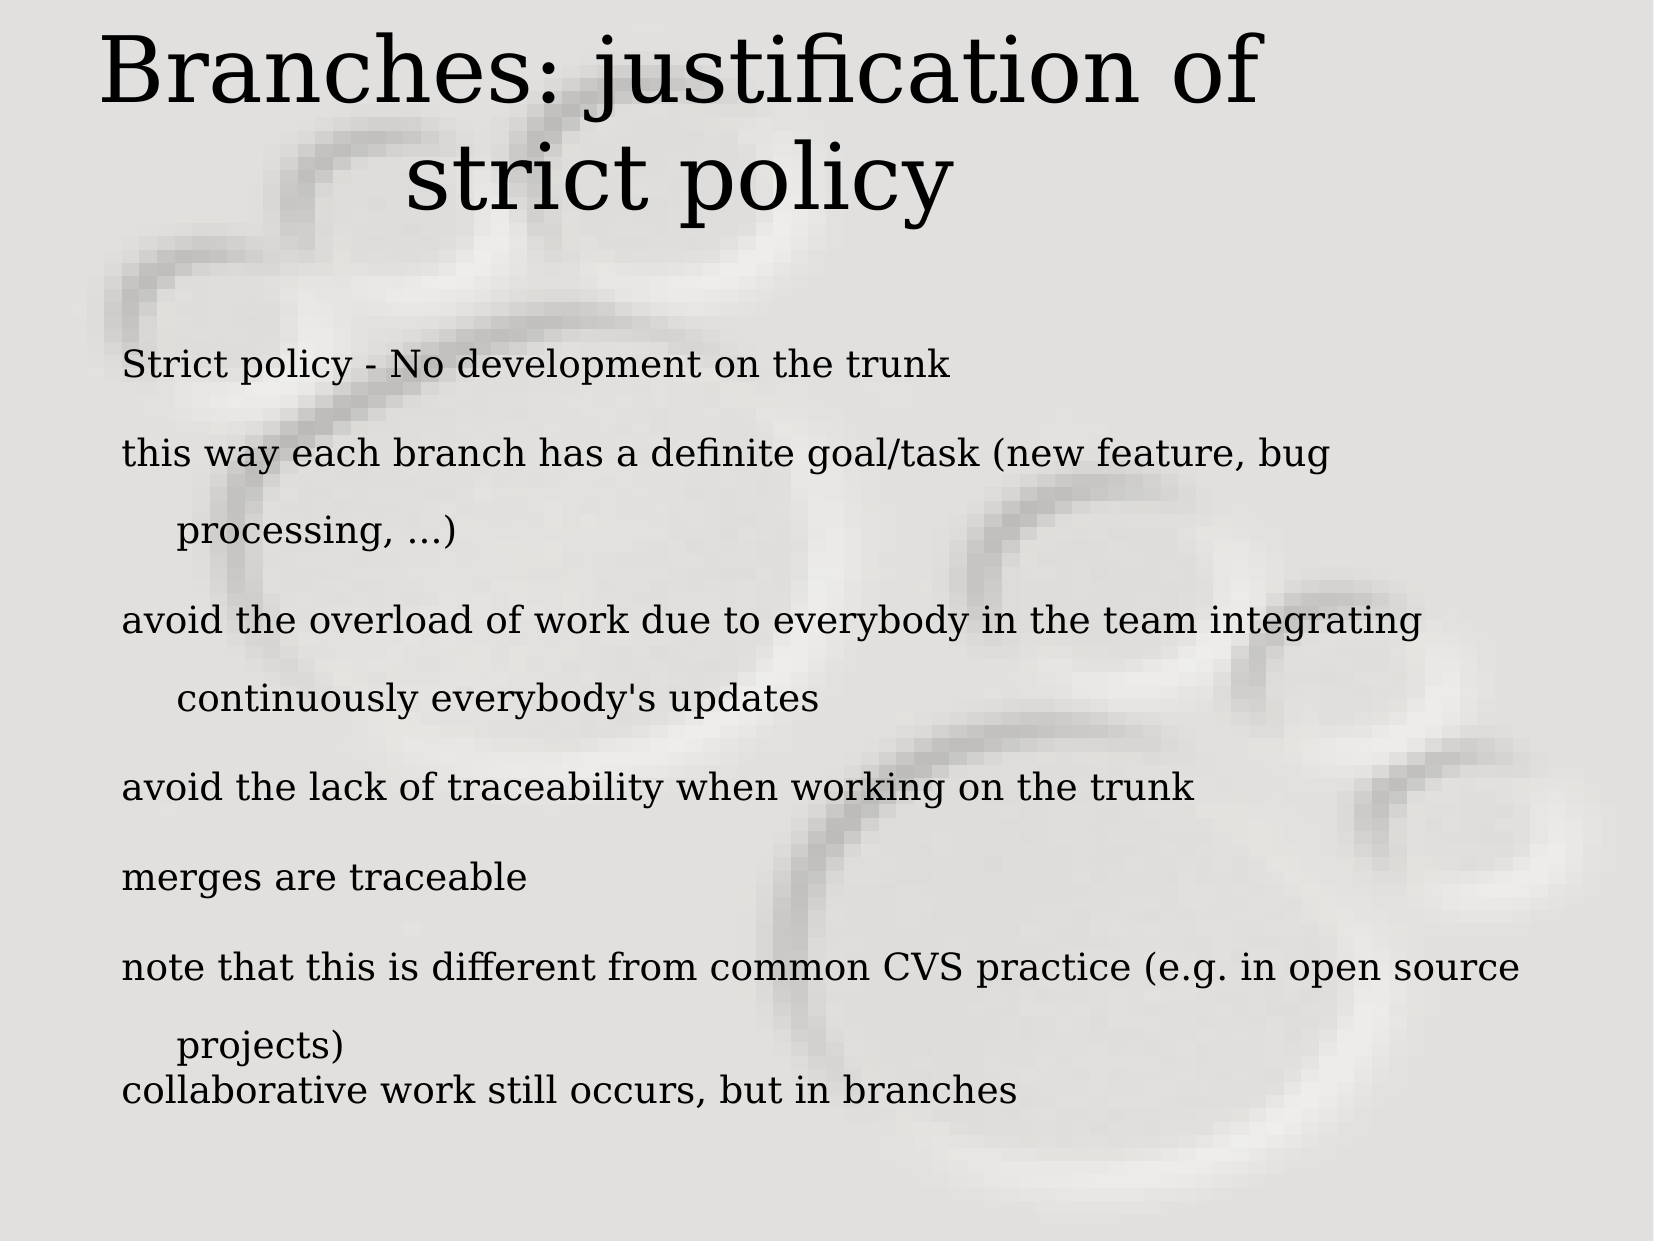

# Branches: justification of strict policy
Strict policy - No development on the trunk
this way each branch has a definite goal/task (new feature, bug processing, ...)
avoid the overload of work due to everybody in the team integrating continuously everybody's updates
avoid the lack of traceability when working on the trunk
merges are traceable
note that this is different from common CVS practice (e.g. in open source projects)
collaborative work still occurs, but in branches